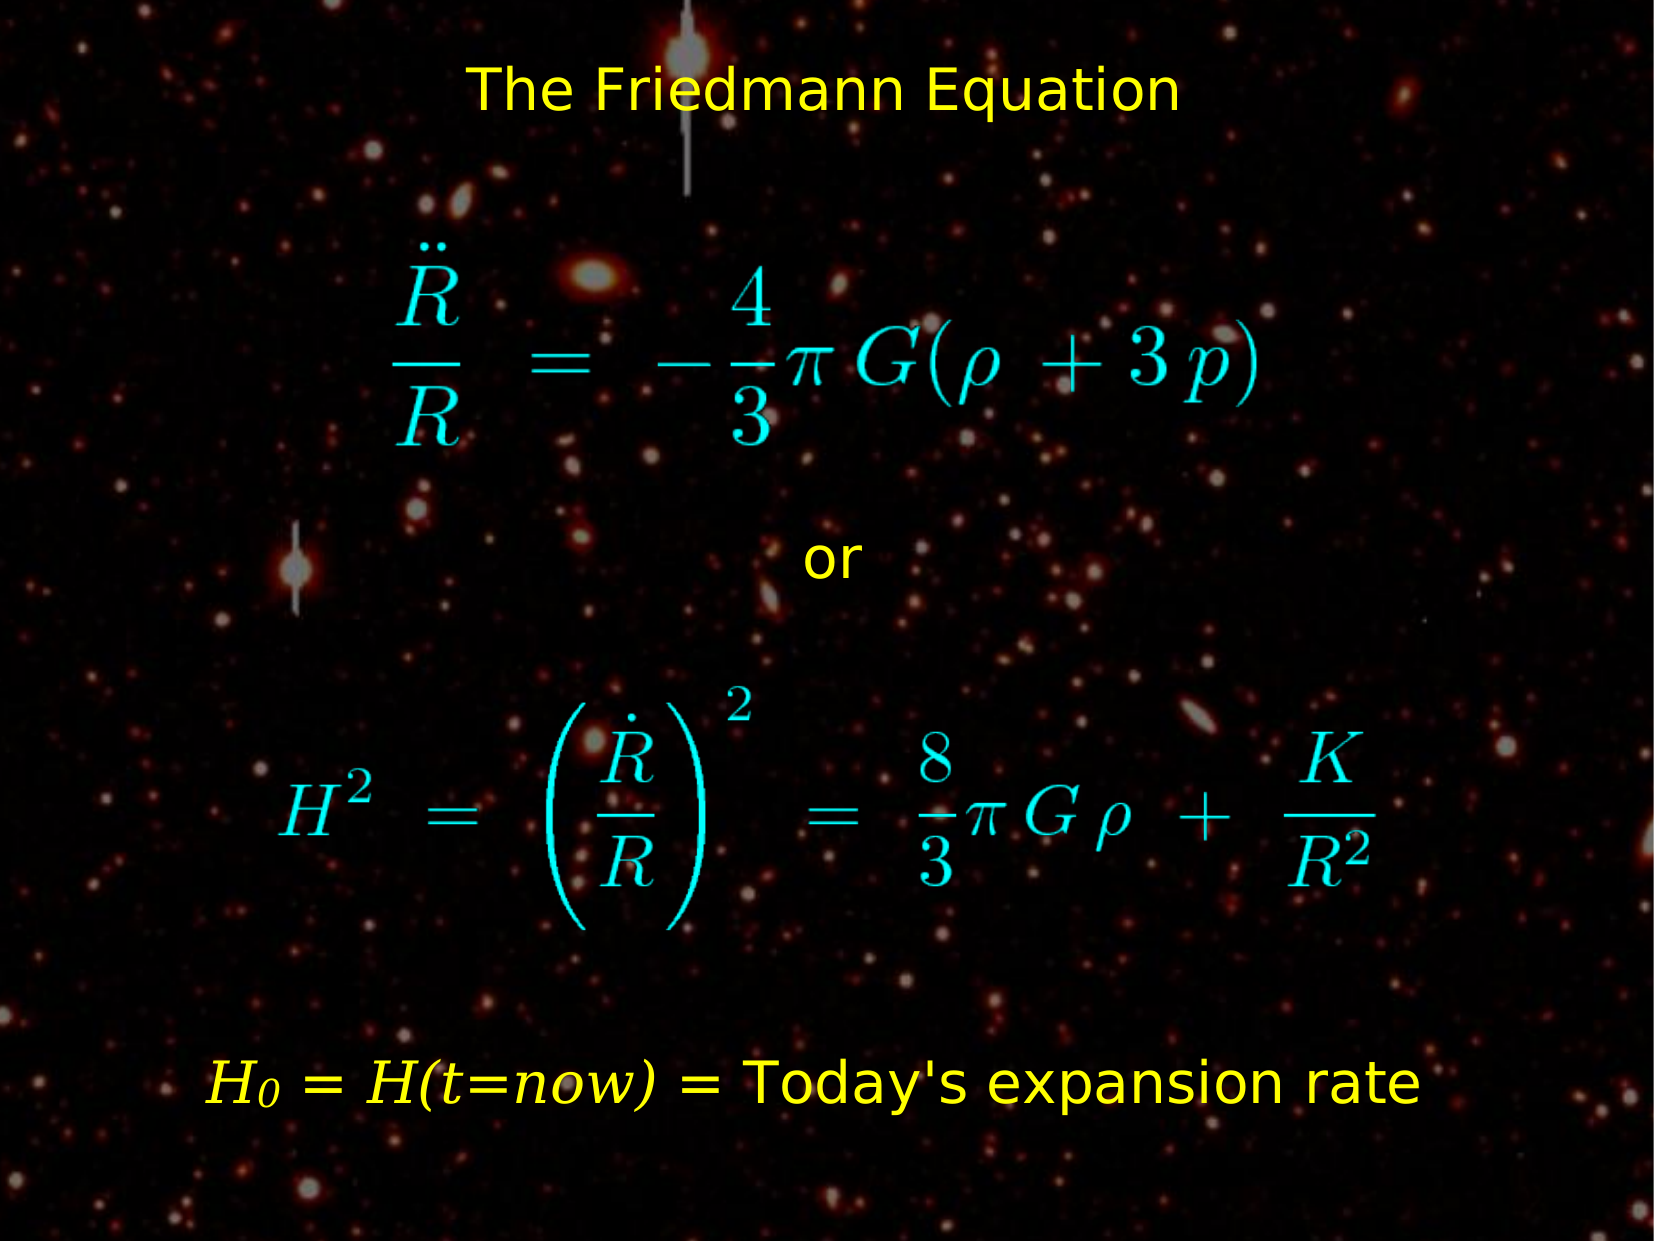

The Friedmann Equation
or
H0 = H(t=now) = Today's expansion rate